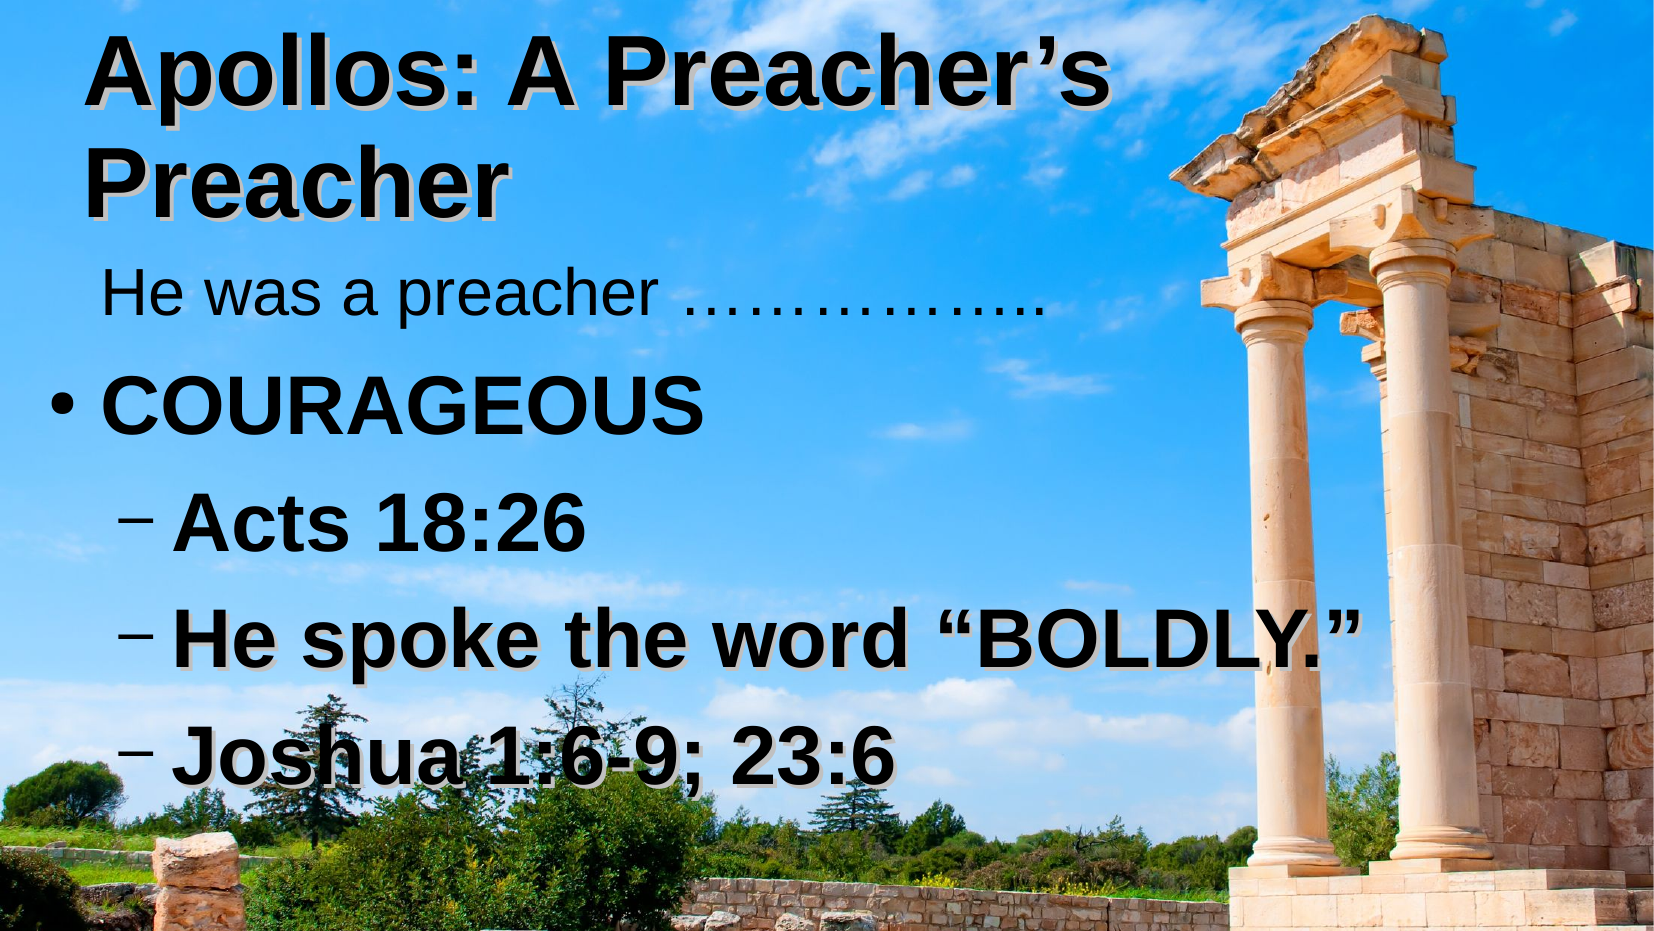

# Apollos: A Preacher’s Preacher
He was a preacher ……………..
COURAGEOUS
Acts 18:26
He spoke the word “BOLDLY.”
Joshua 1:6-9; 23:6